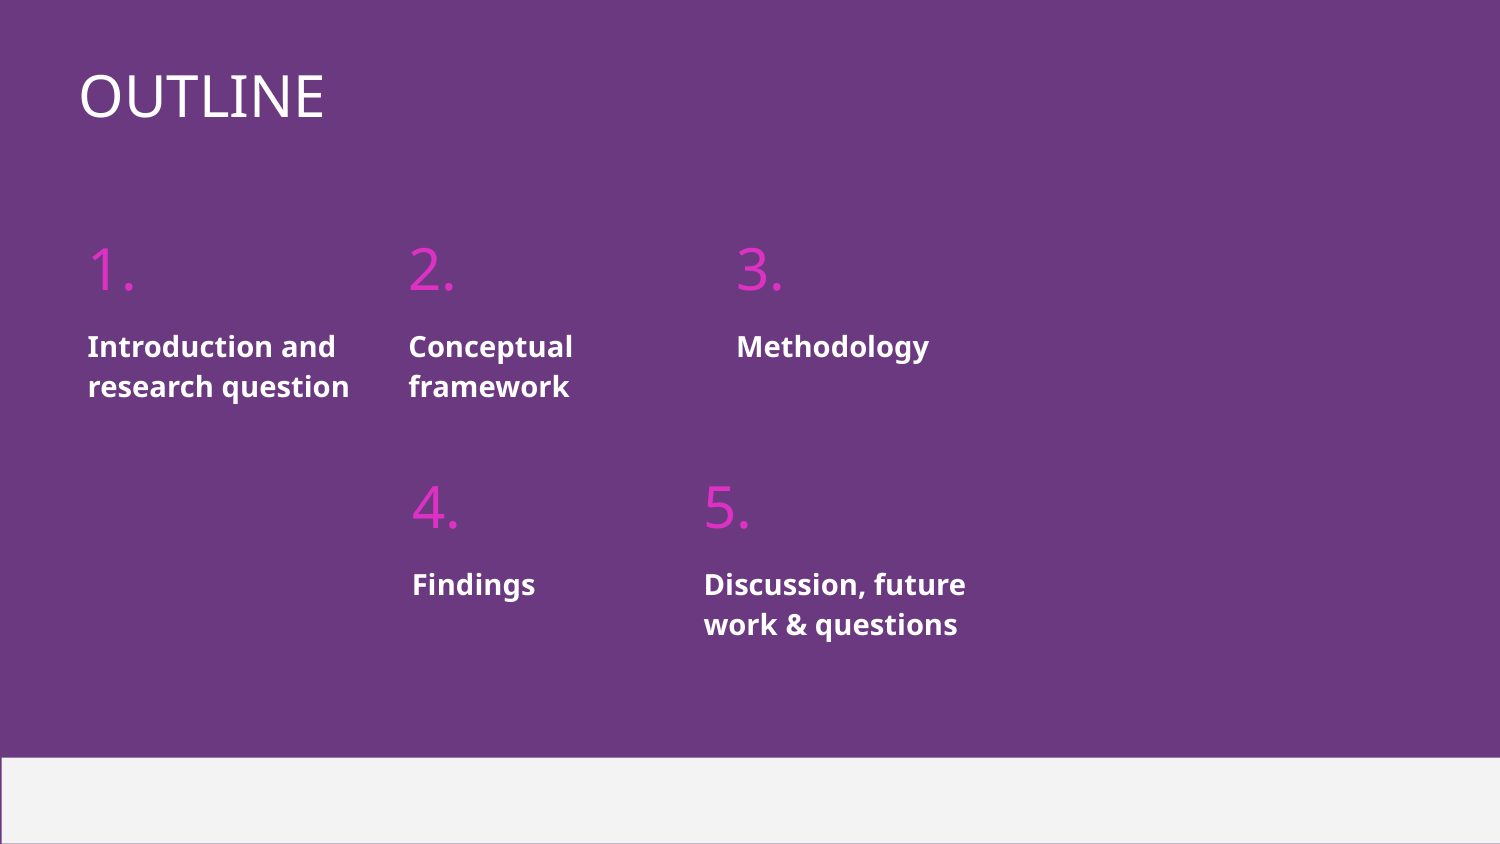

# OUTLINE
1.
2.
3.
Introduction and research question
Conceptual framework
Methodology
4.
5.
Findings
Discussion, future work & questions